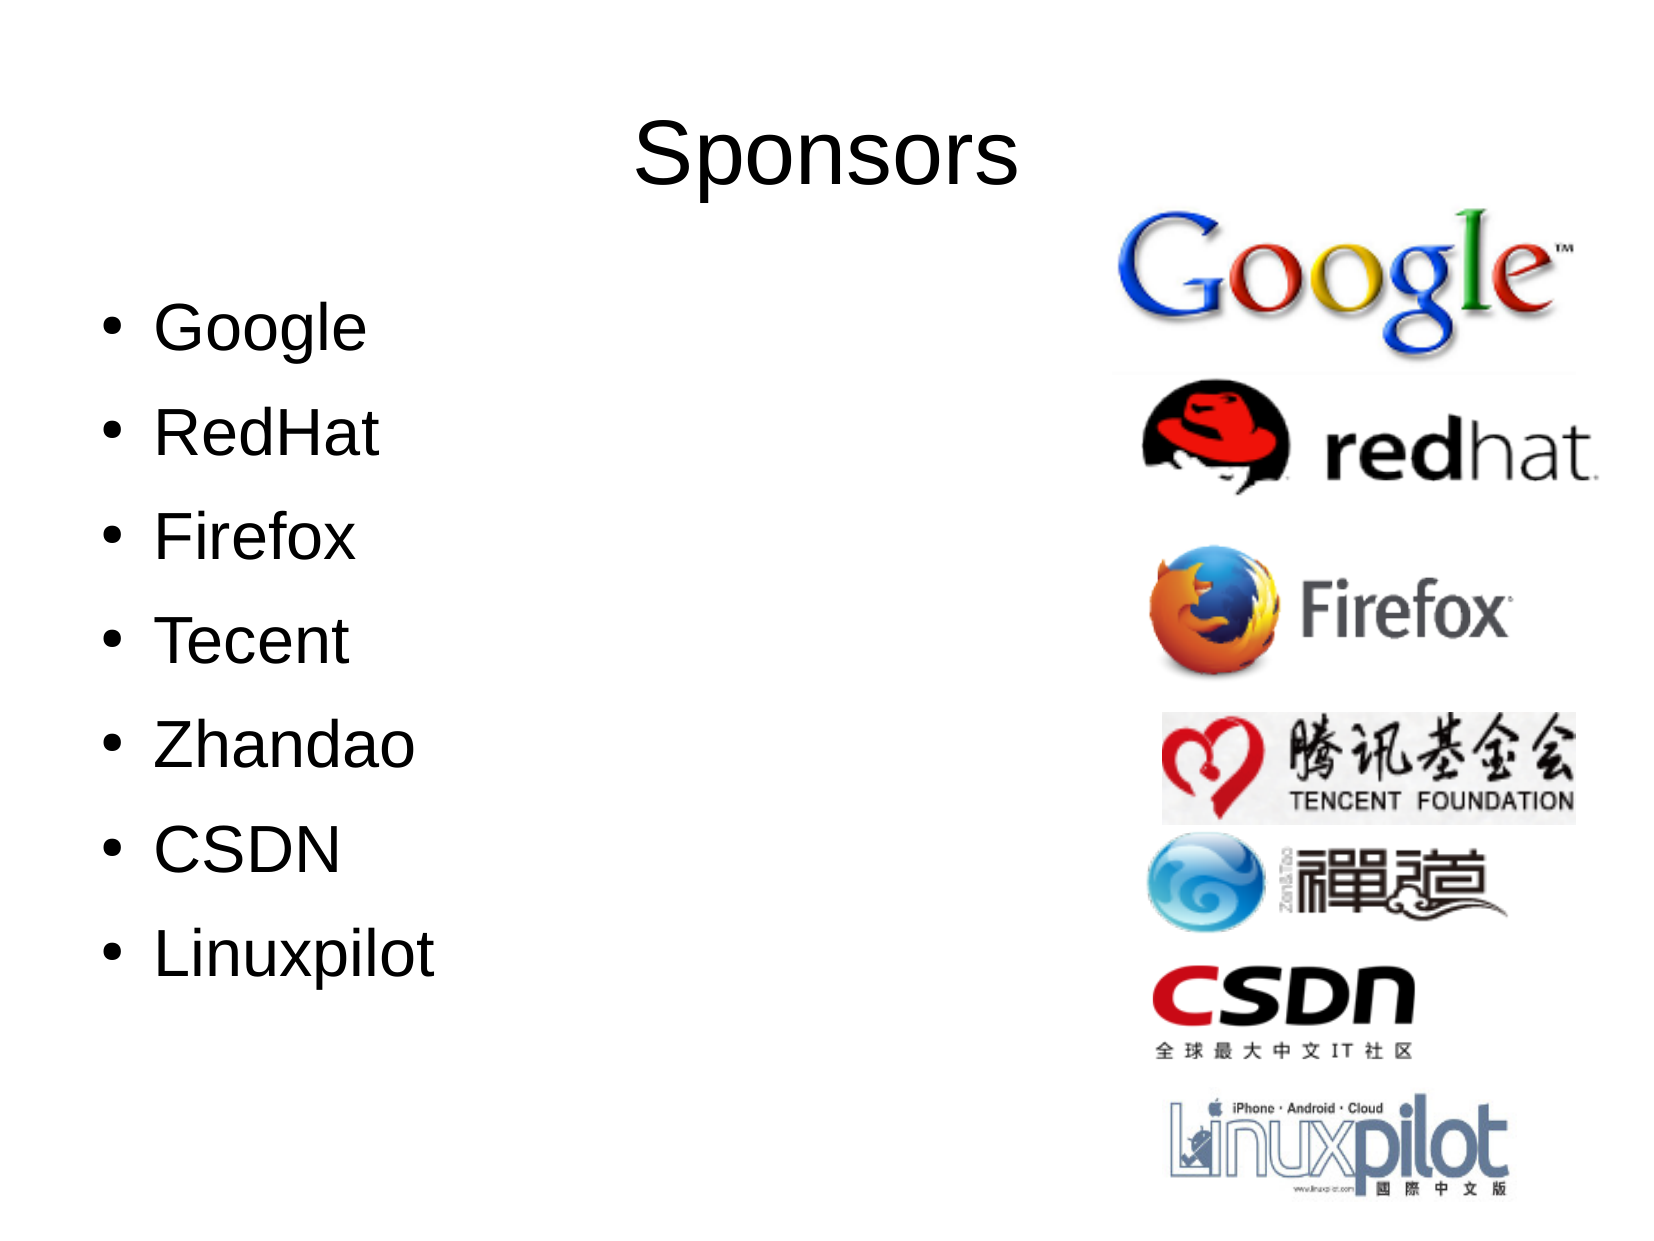

# Sponsors
Google
RedHat
Firefox
Tecent
Zhandao
CSDN
Linuxpilot